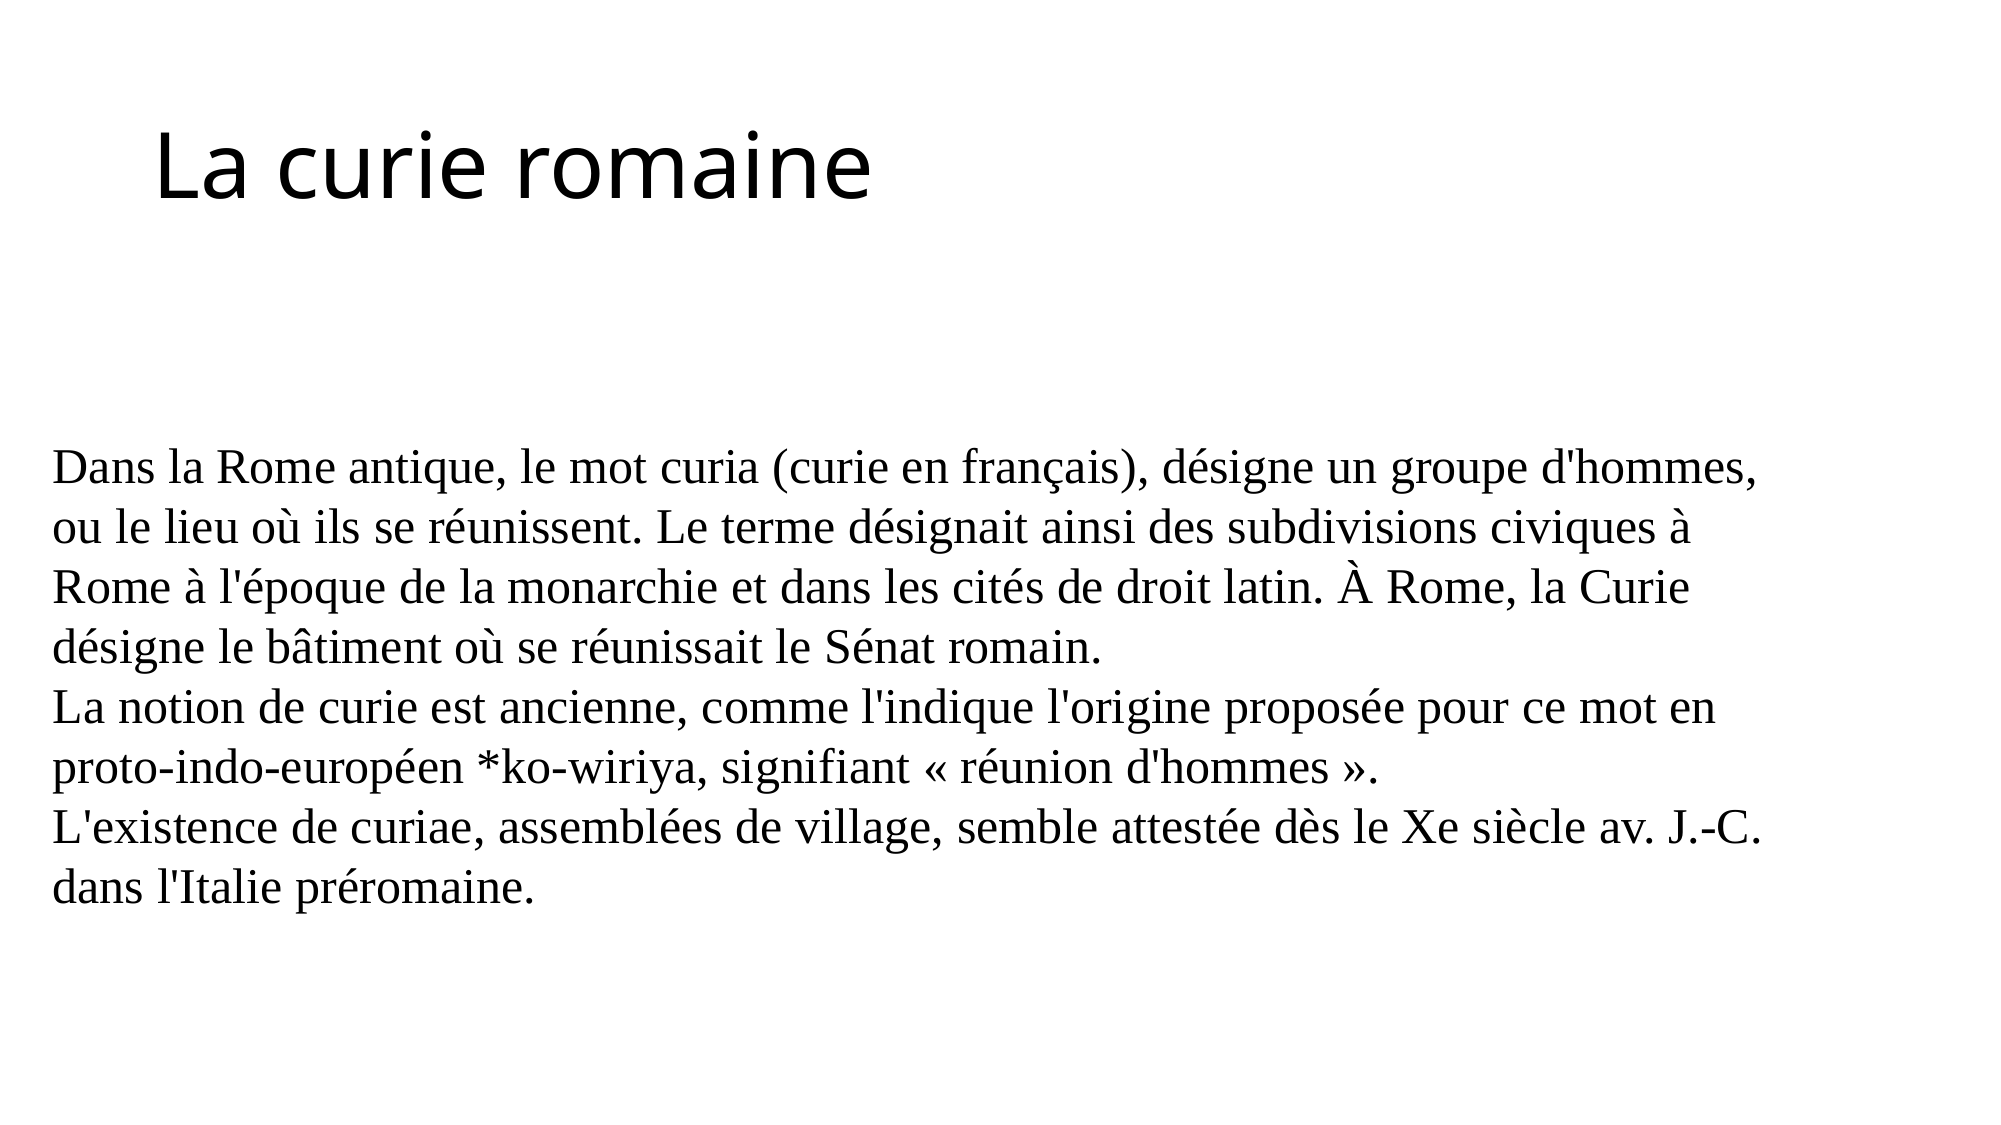

# La curie romaine
Dans la Rome antique, le mot curia (curie en français), désigne un groupe d'hommes, ou le lieu où ils se réunissent. Le terme désignait ainsi des subdivisions civiques à Rome à l'époque de la monarchie et dans les cités de droit latin. À Rome, la Curie désigne le bâtiment où se réunissait le Sénat romain.
La notion de curie est ancienne, comme l'indique l'origine proposée pour ce mot en proto-indo-européen *ko-wiriya, signifiant « réunion d'hommes ».
L'existence de curiae, assemblées de village, semble attestée dès le Xe siècle av. J.-C. dans l'Italie préromaine.